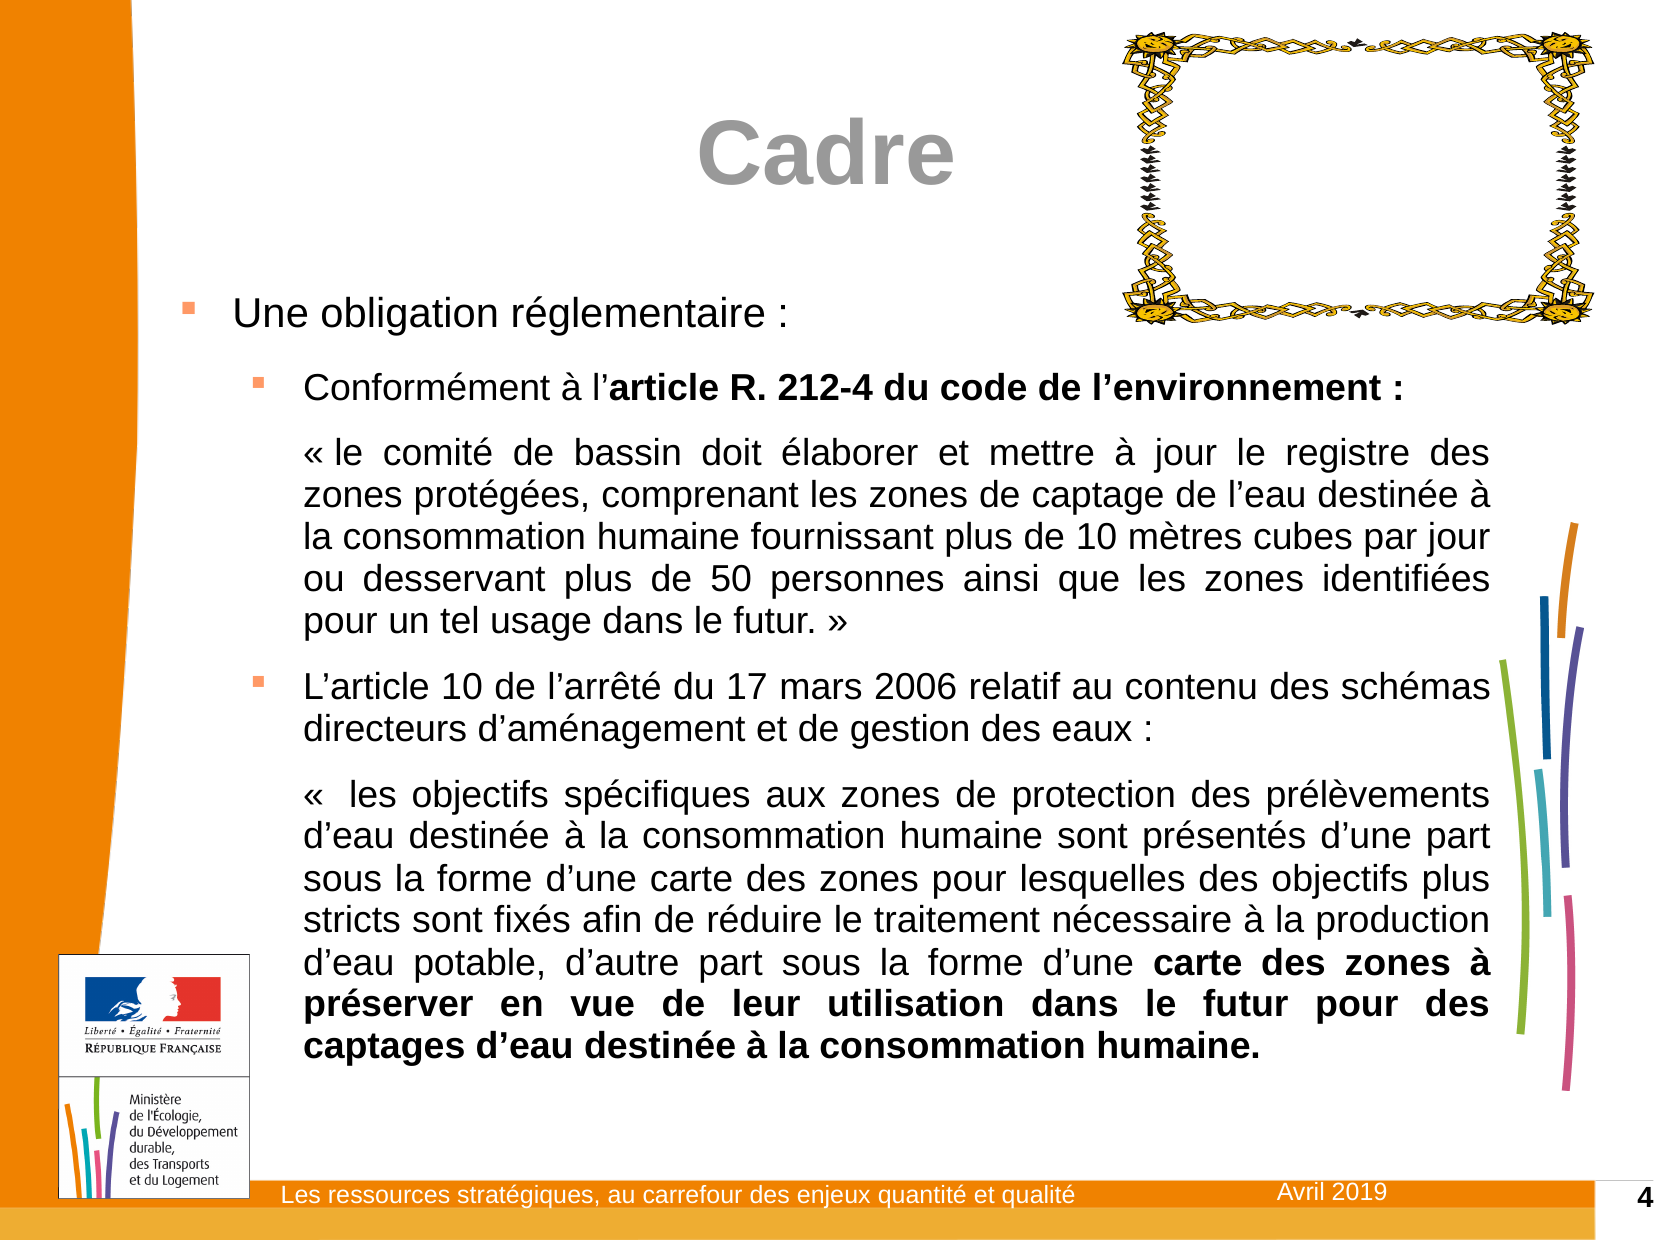

# Cadre
Une obligation réglementaire :
Conformément à l’article R. 212-4 du code de l’environnement :
« le comité de bassin doit élaborer et mettre à jour le registre des zones protégées, comprenant les zones de captage de l’eau destinée à la consommation humaine fournissant plus de 10 mètres cubes par jour ou desservant plus de 50 personnes ainsi que les zones identifiées pour un tel usage dans le futur. »
L’article 10 de l’arrêté du 17 mars 2006 relatif au contenu des schémas directeurs d’aménagement et de gestion des eaux :
«  les objectifs spécifiques aux zones de protection des prélèvements d’eau destinée à la consommation humaine sont présentés d’une part sous la forme d’une carte des zones pour lesquelles des objectifs plus stricts sont fixés afin de réduire le traitement nécessaire à la production d’eau potable, d’autre part sous la forme d’une carte des zones à préserver en vue de leur utilisation dans le futur pour des captages d’eau destinée à la consommation humaine.
Avril 2019
Les ressources stratégiques, au carrefour des enjeux quantité et qualité
4